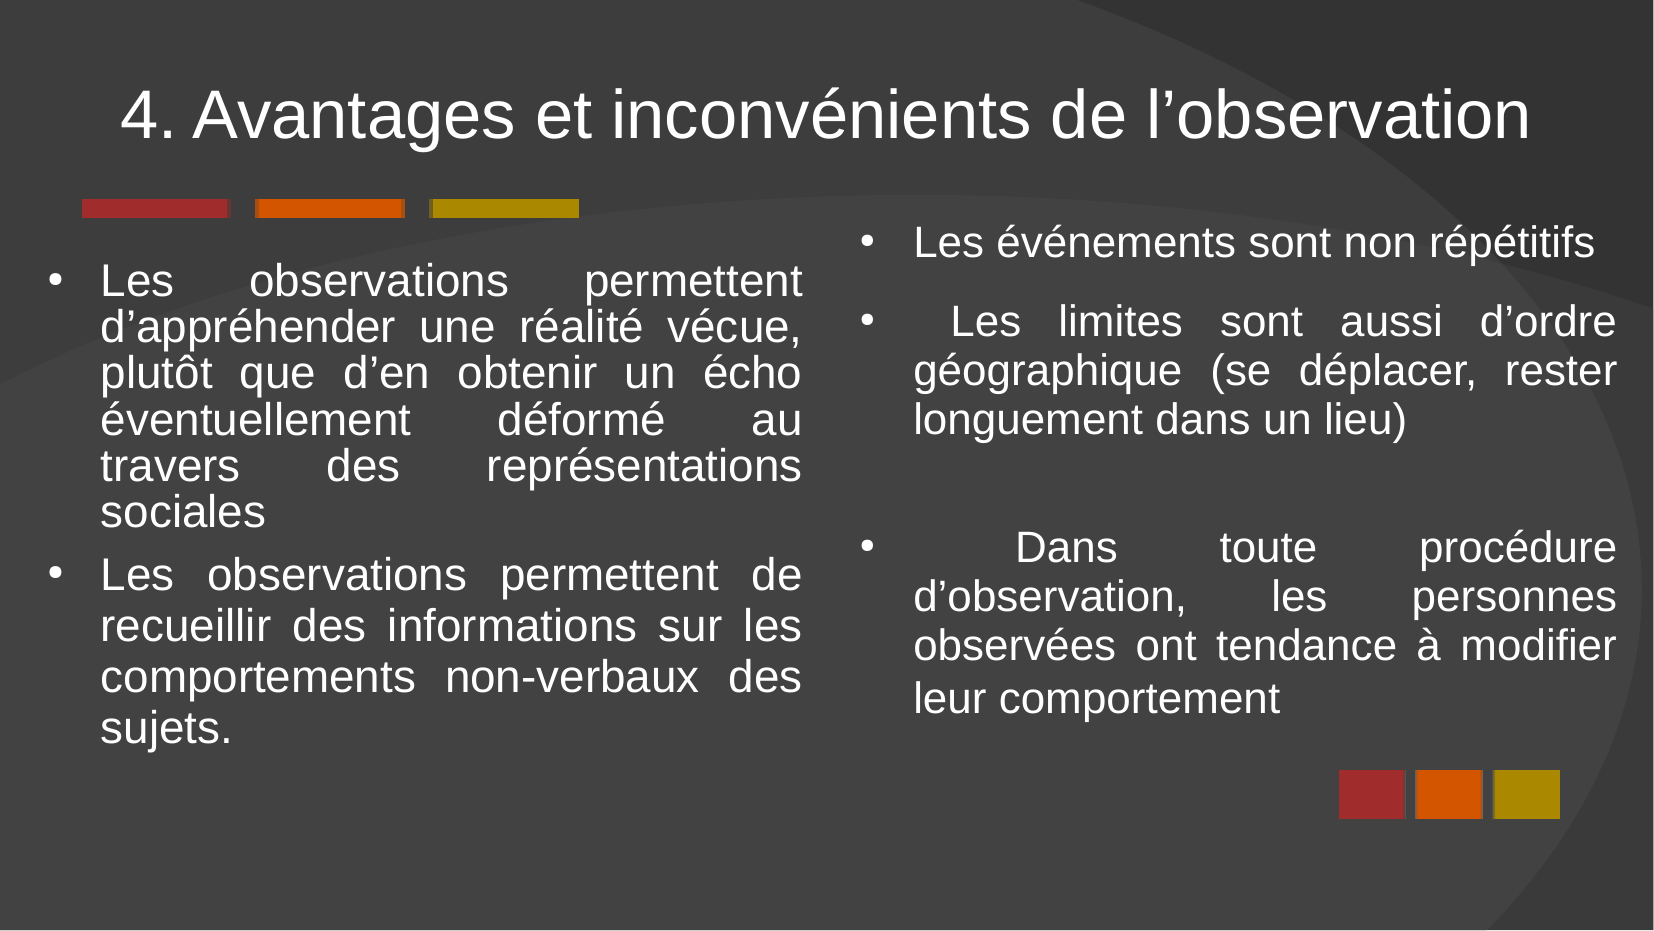

# 4. Avantages et inconvénients de l’observation
Les événements sont non répétitifs
 Les limites sont aussi d’ordre géographique (se déplacer, rester longuement dans un lieu)
 Dans toute procédure d’observation, les personnes observées ont tendance à modifier leur comportement
Les observations permettent d’appréhender une réalité vécue, plutôt que d’en obtenir un écho éventuellement déformé au travers des représentations sociales
Les observations permettent de recueillir des informations sur les comportements non-verbaux des sujets.